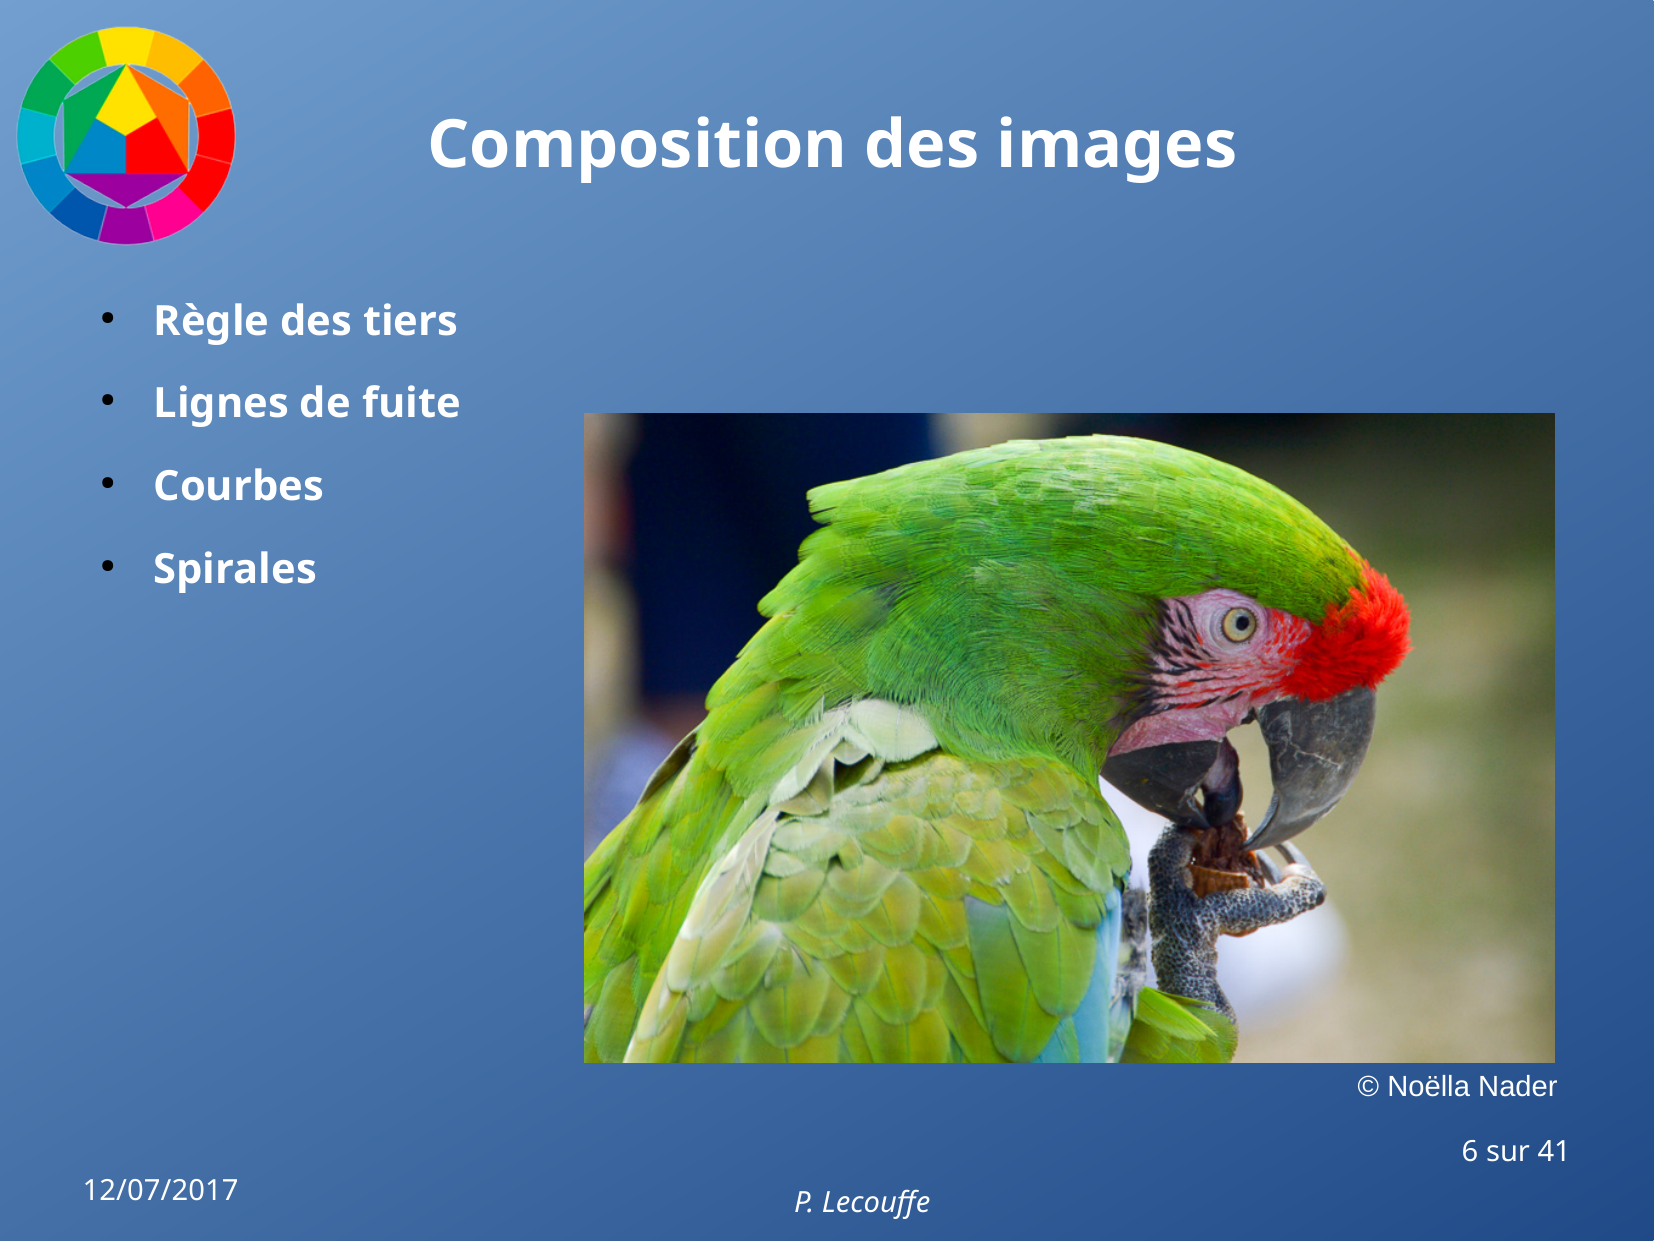

# Composition des images
Règle des tiers
Lignes de fuite
Courbes
Spirales
 © Noëlla Nader
Bonjour
6